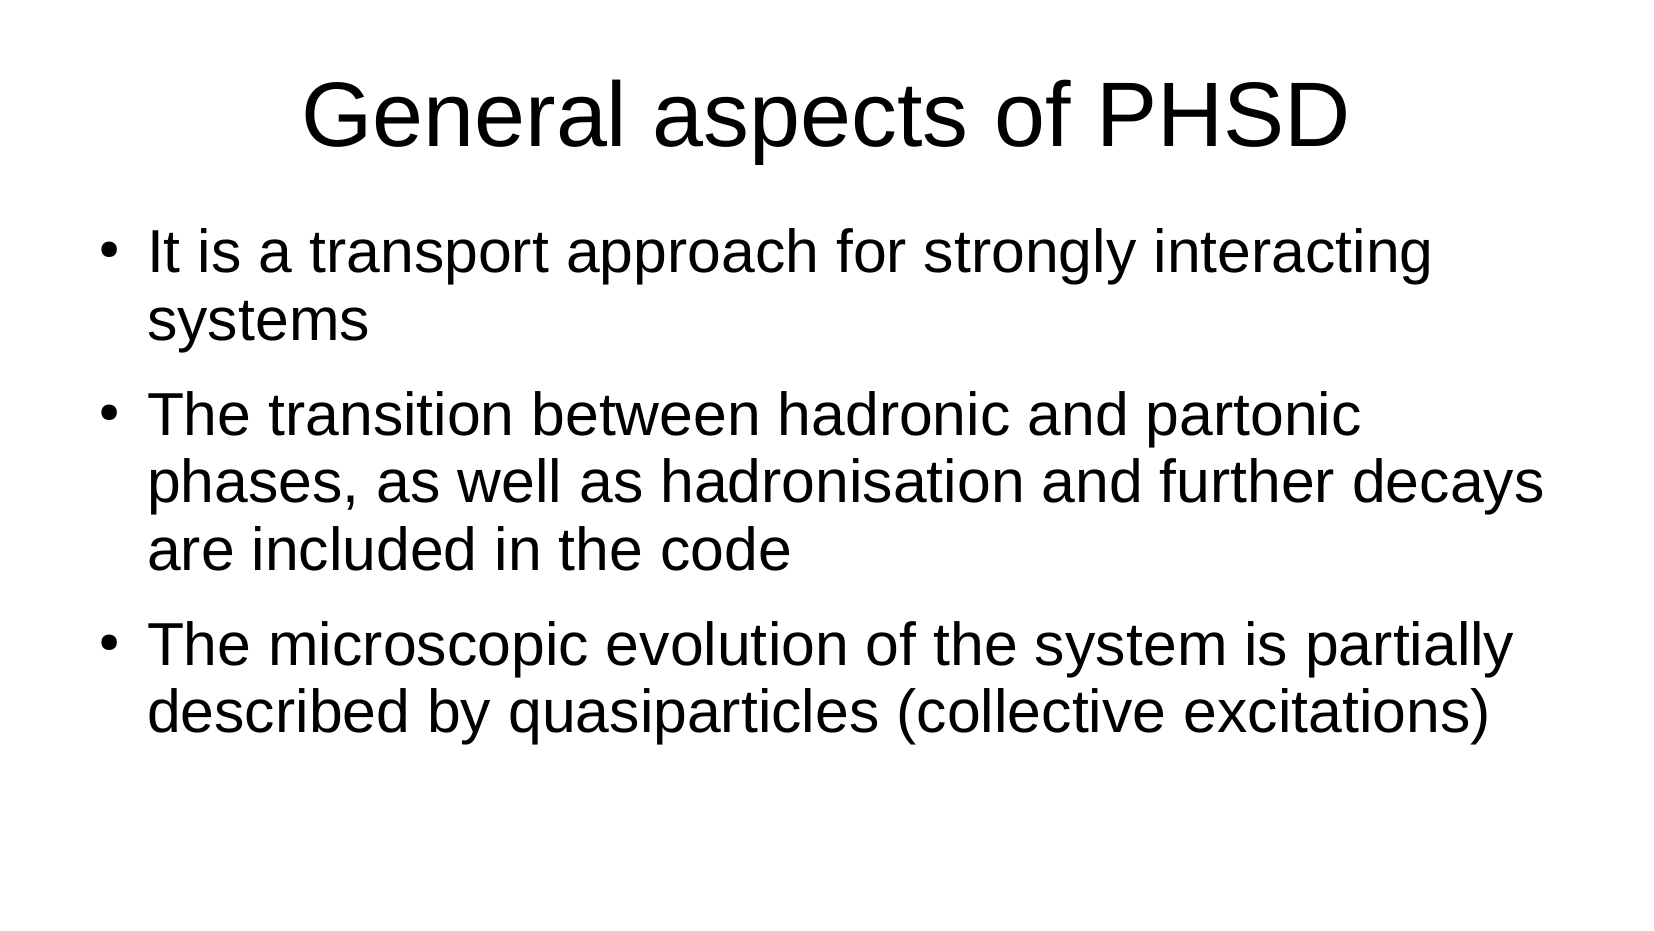

# General aspects of PHSD
It is a transport approach for strongly interacting systems
The transition between hadronic and partonic phases, as well as hadronisation and further decays are included in the code
The microscopic evolution of the system is partially described by quasiparticles (collective excitations)